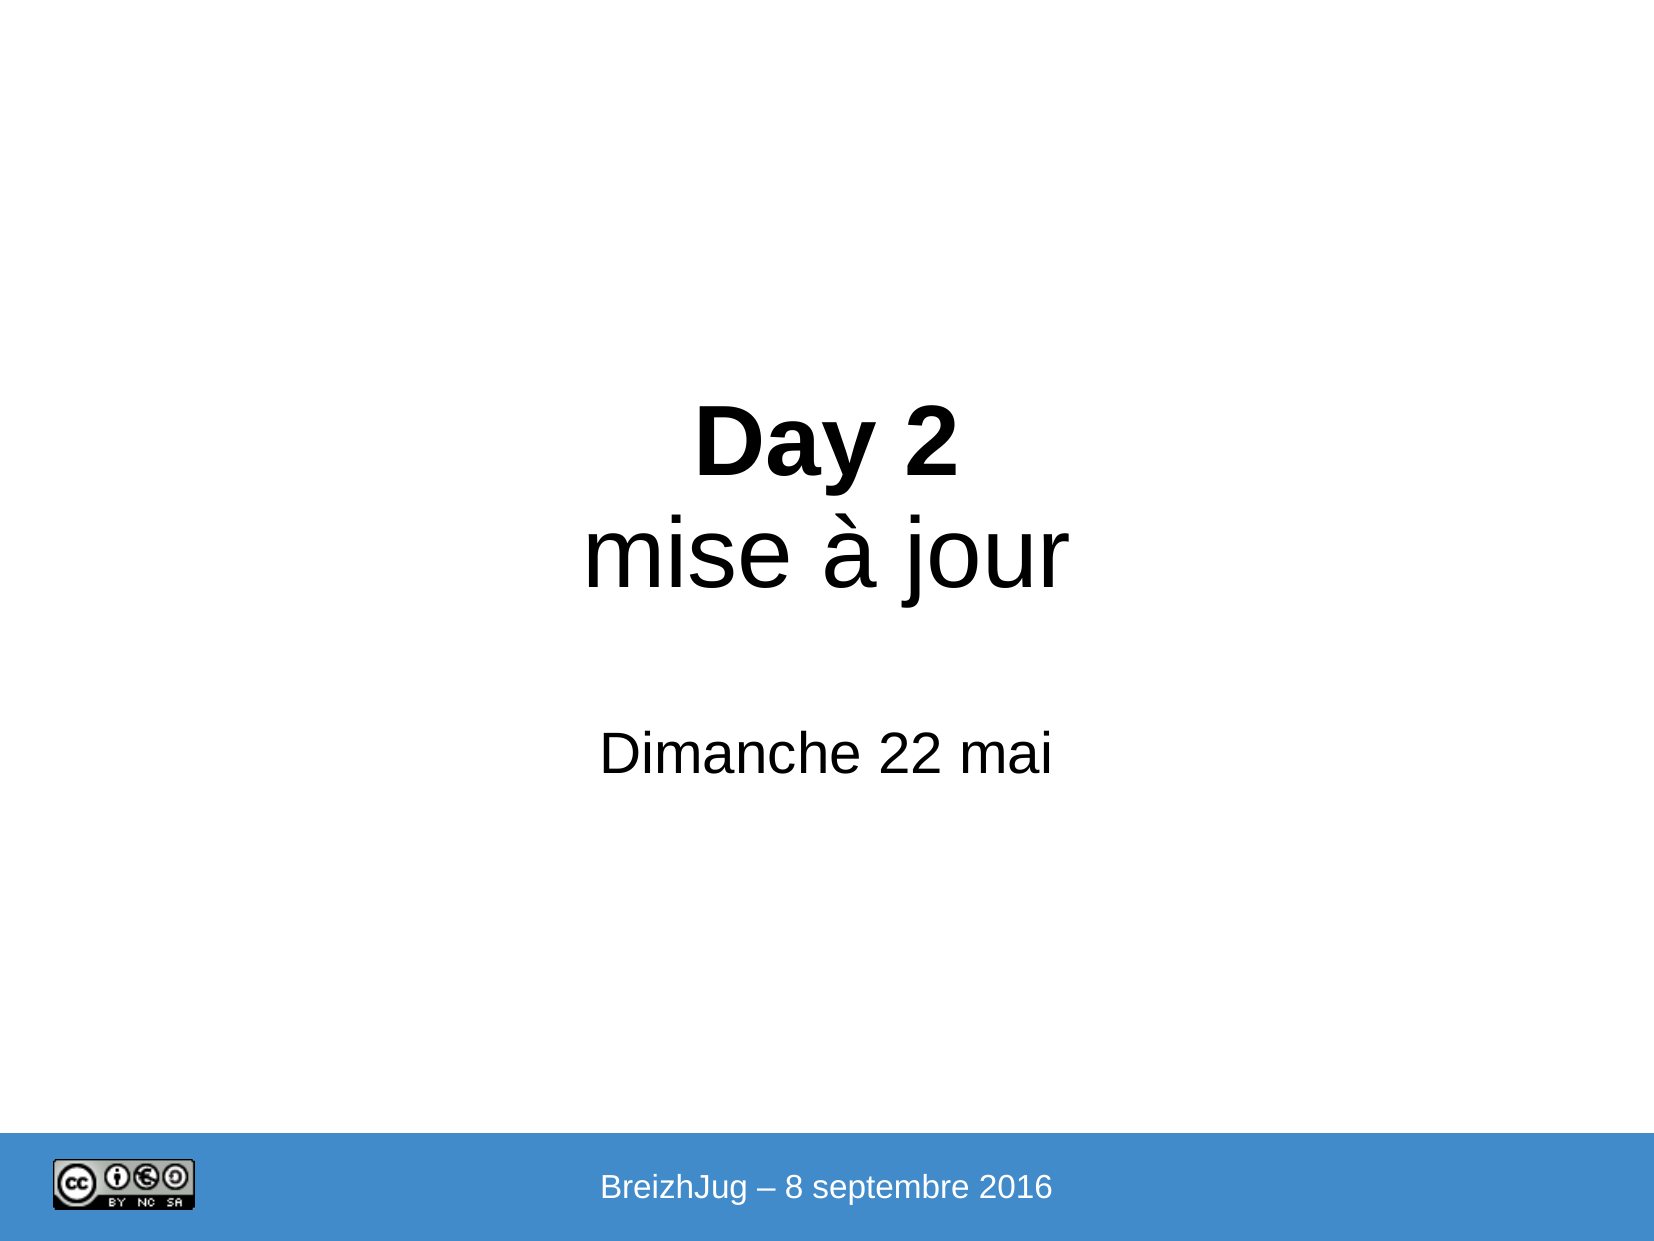

# Day 2
mise à jour
Dimanche 22 mai